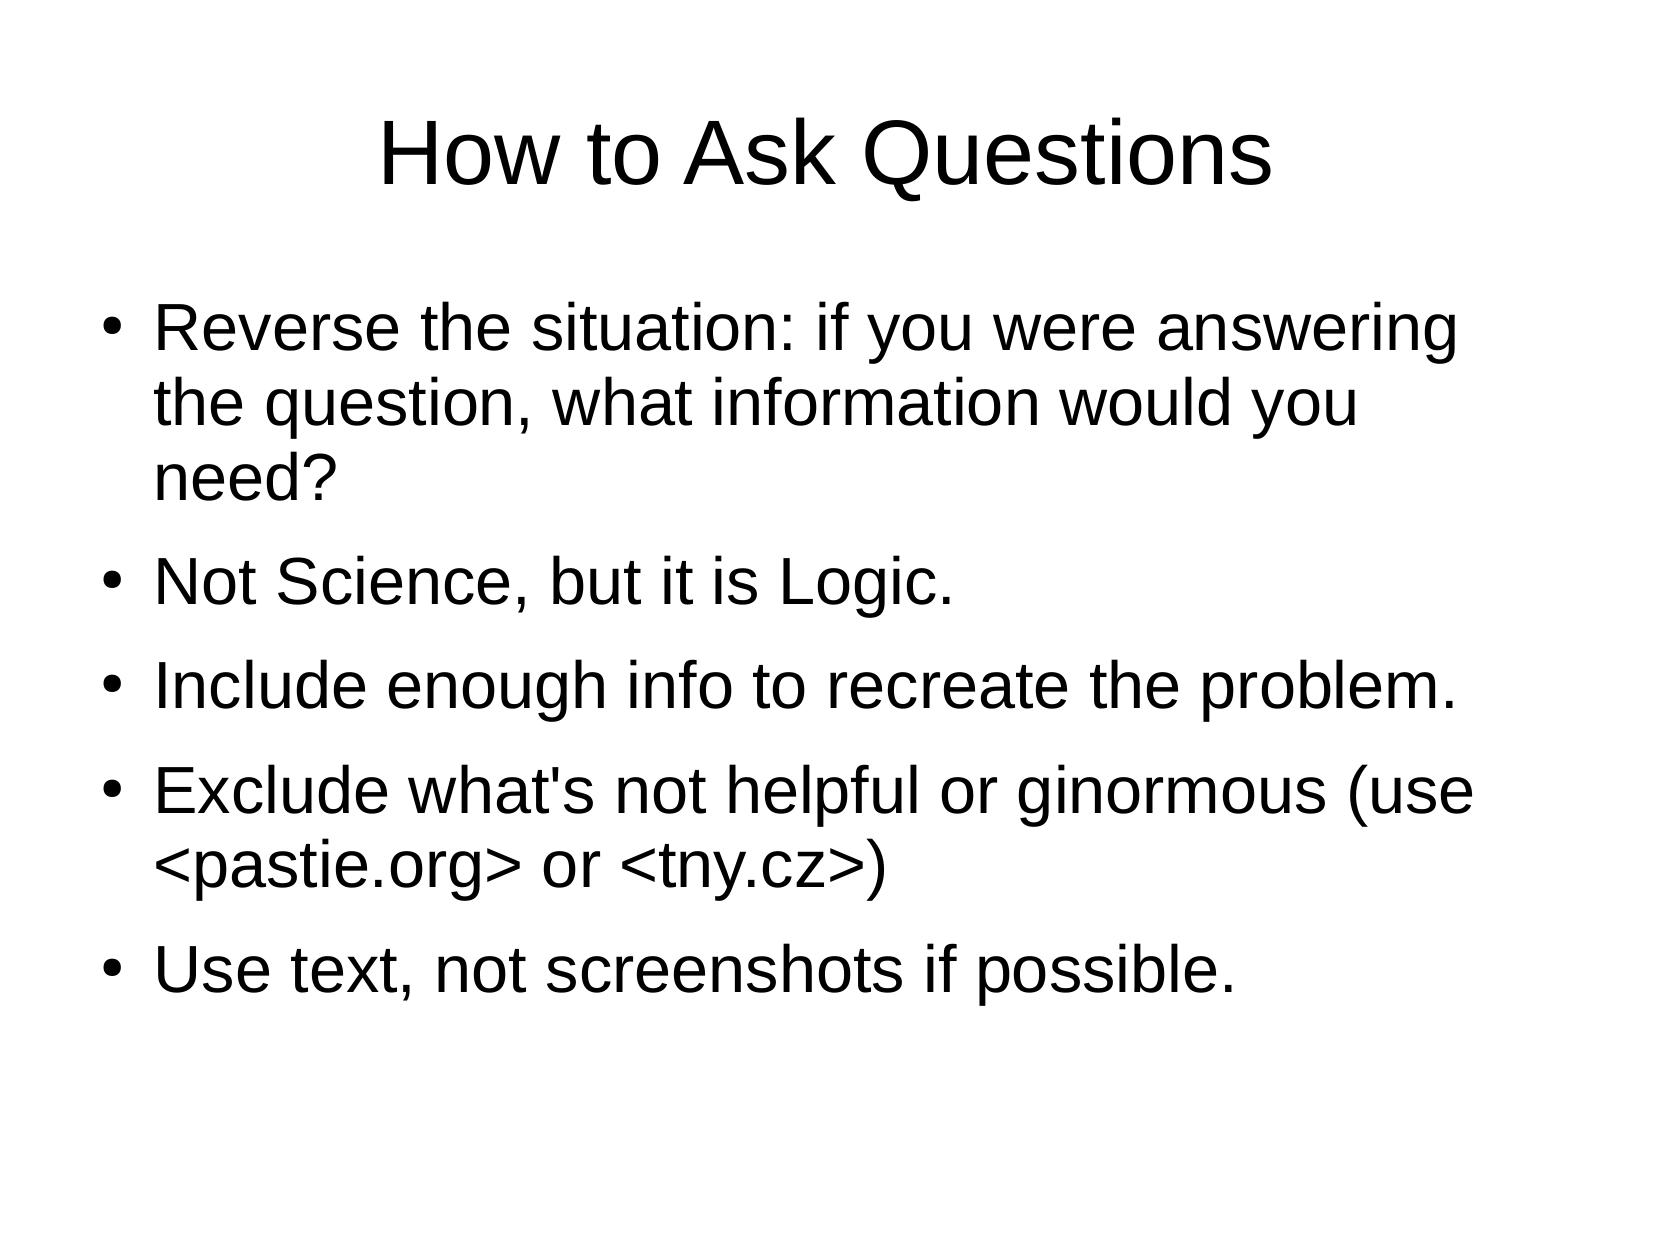

# How to Ask Questions
Reverse the situation: if you were answering the question, what information would you need?
Not Science, but it is Logic.
Include enough info to recreate the problem.
Exclude what's not helpful or ginormous (use <pastie.org> or <tny.cz>)
Use text, not screenshots if possible.